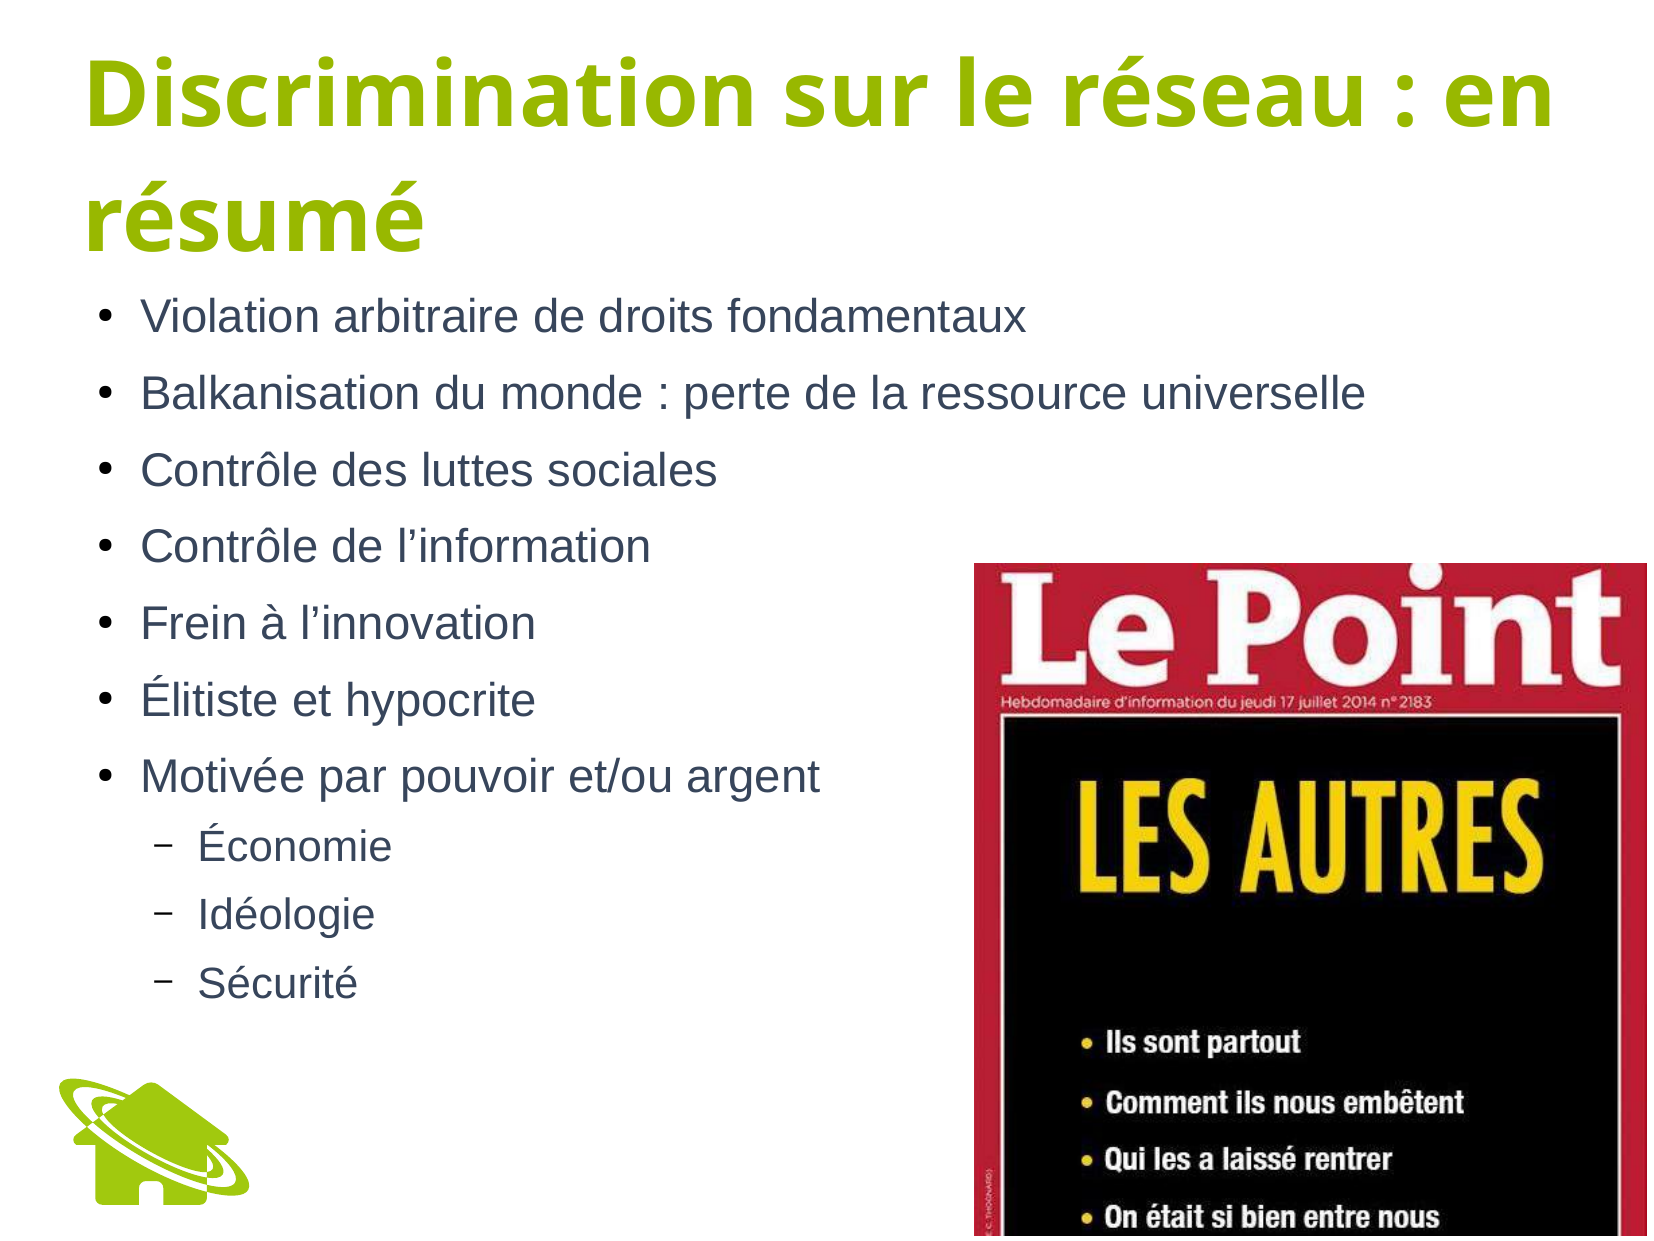

# Discrimination sur le réseau : en résumé
Violation arbitraire de droits fondamentaux
Balkanisation du monde : perte de la ressource universelle
Contrôle des luttes sociales
Contrôle de l’information
Frein à l’innovation
Élitiste et hypocrite
Motivée par pouvoir et/ou argent
Économie
Idéologie
Sécurité
15